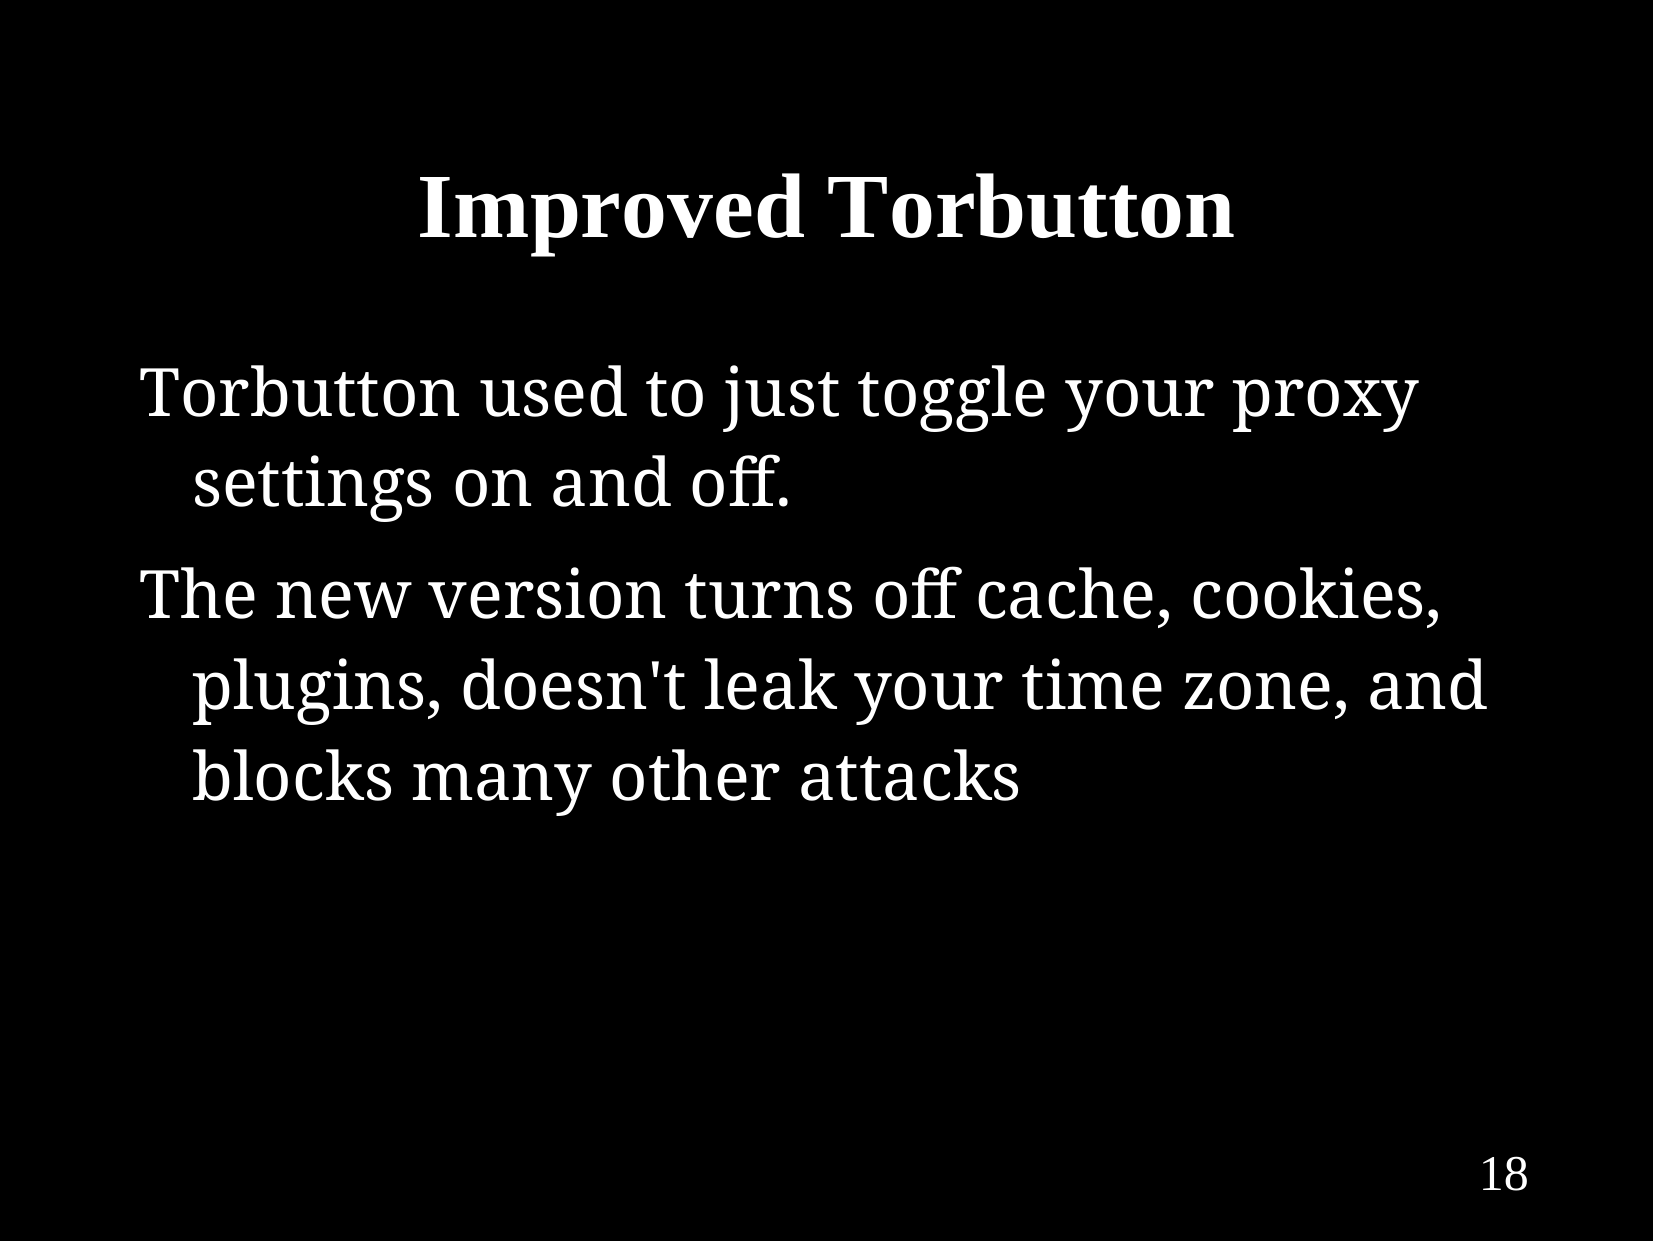

# Improved Torbutton
Torbutton used to just toggle your proxy settings on and off.
The new version turns off cache, cookies, plugins, doesn't leak your time zone, and blocks many other attacks